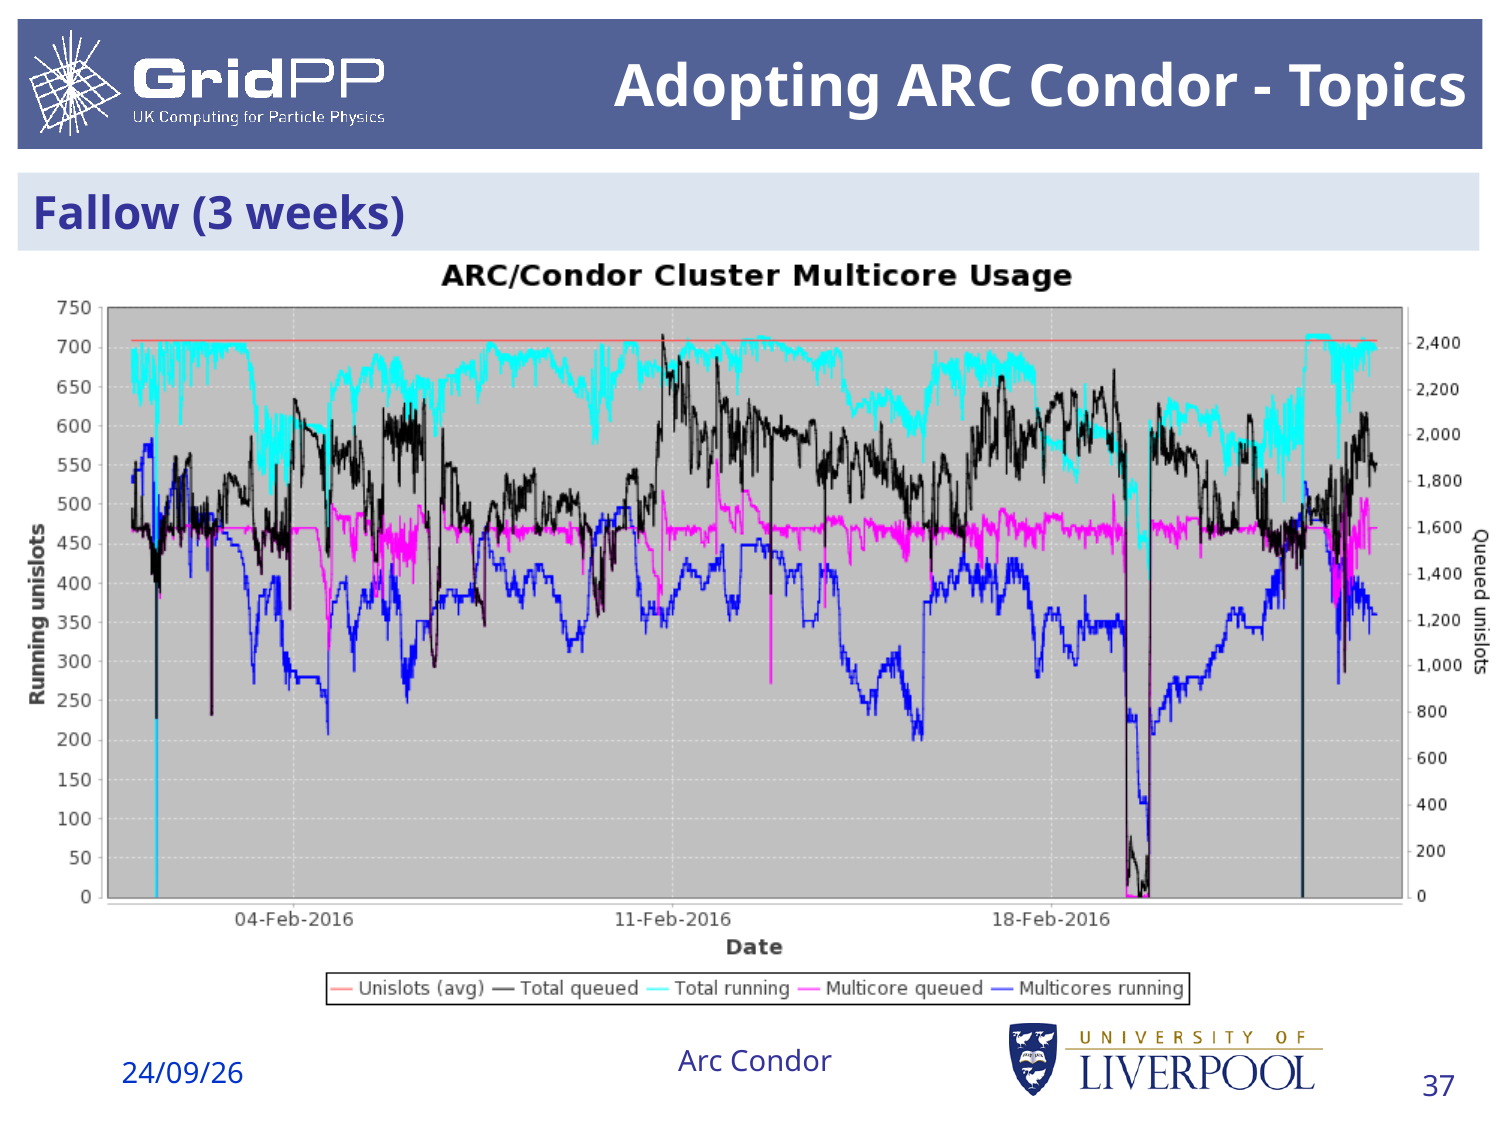

# Adopting ARC Condor - Topics
Fallow (3 weeks)
Arc Condor